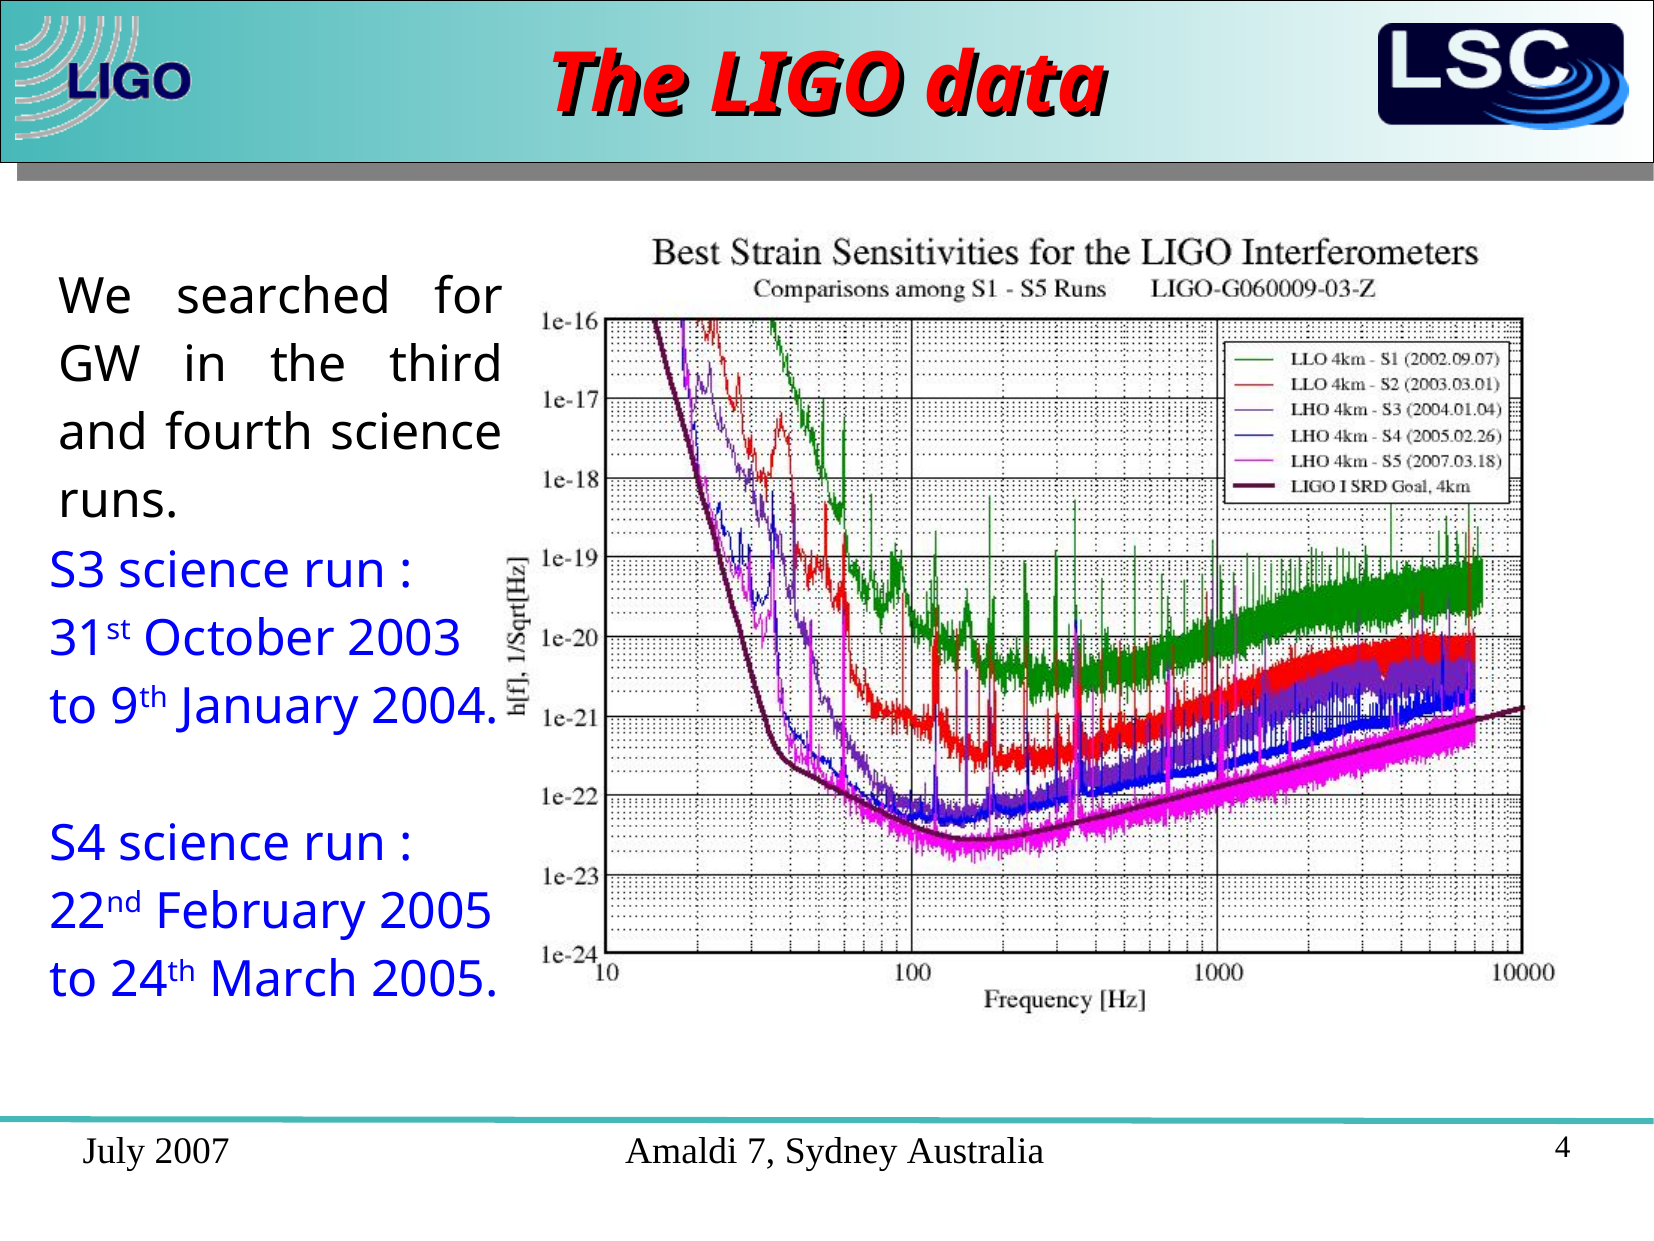

The LIGO data
We searched for GW in the third and fourth science runs.
S3 science run :
31st October 2003 to 9th January 2004.
S4 science run :
22nd February 2005 to 24th March 2005.
4